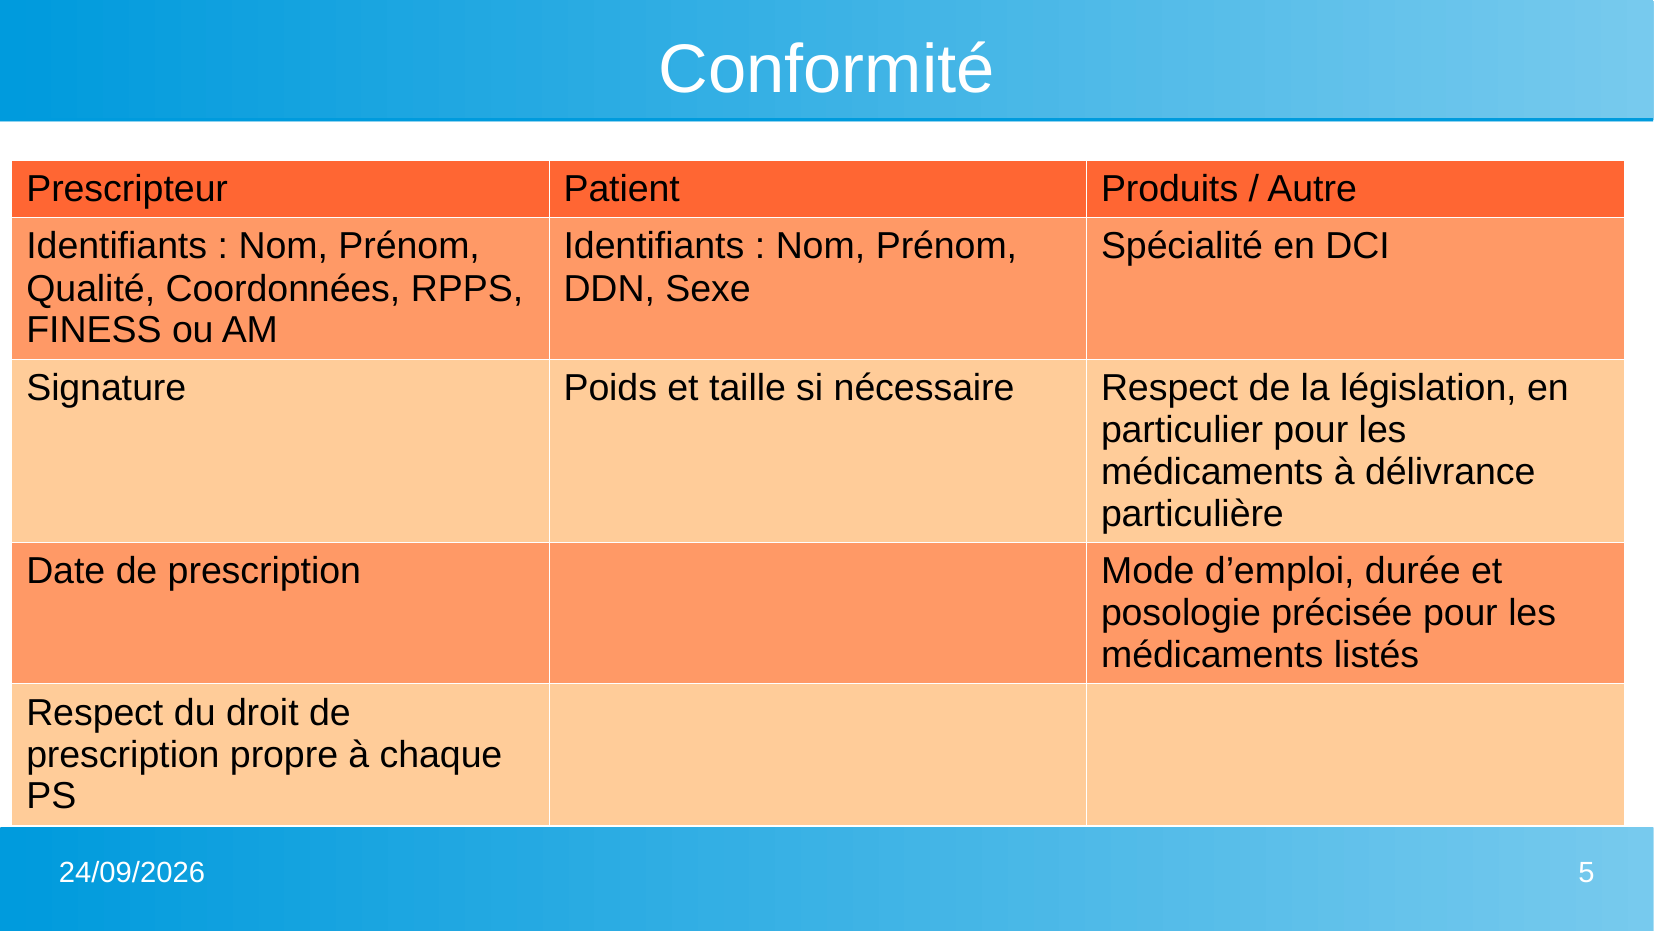

# Conformité
| Prescripteur | Patient | Produits / Autre |
| --- | --- | --- |
| Identifiants : Nom, Prénom, Qualité, Coordonnées, RPPS, FINESS ou AM | Identifiants : Nom, Prénom, DDN, Sexe | Spécialité en DCI |
| Signature | Poids et taille si nécessaire | Respect de la législation, en particulier pour les médicaments à délivrance particulière |
| Date de prescription | | Mode d’emploi, durée et posologie précisée pour les médicaments listés |
| Respect du droit de prescription propre à chaque PS | | |
5